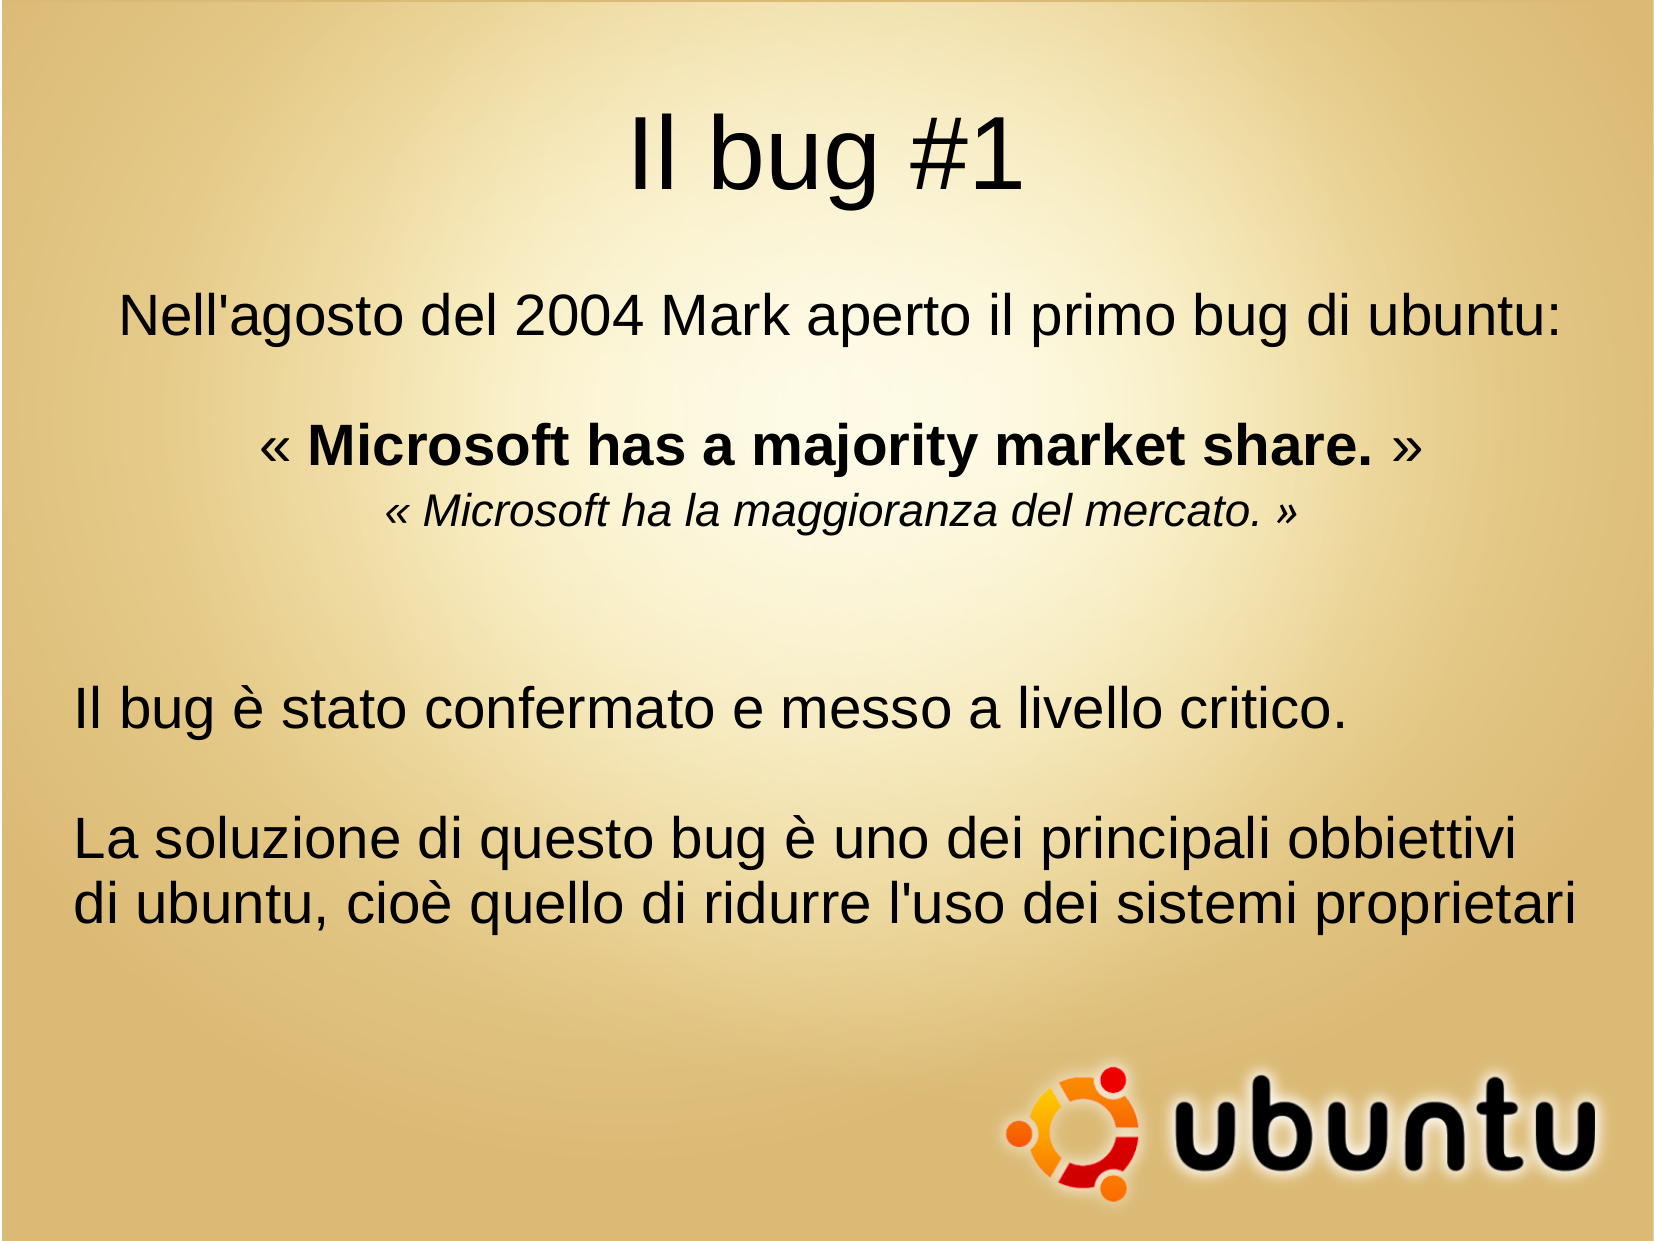

# Il bug #1
Nell'agosto del 2004 Mark aperto il primo bug di ubuntu:
« Microsoft has a majority market share. »
« Microsoft ha la maggioranza del mercato. »
Il bug è stato confermato e messo a livello critico.
La soluzione di questo bug è uno dei principali obbiettivi di ubuntu, cioè quello di ridurre l'uso dei sistemi proprietari